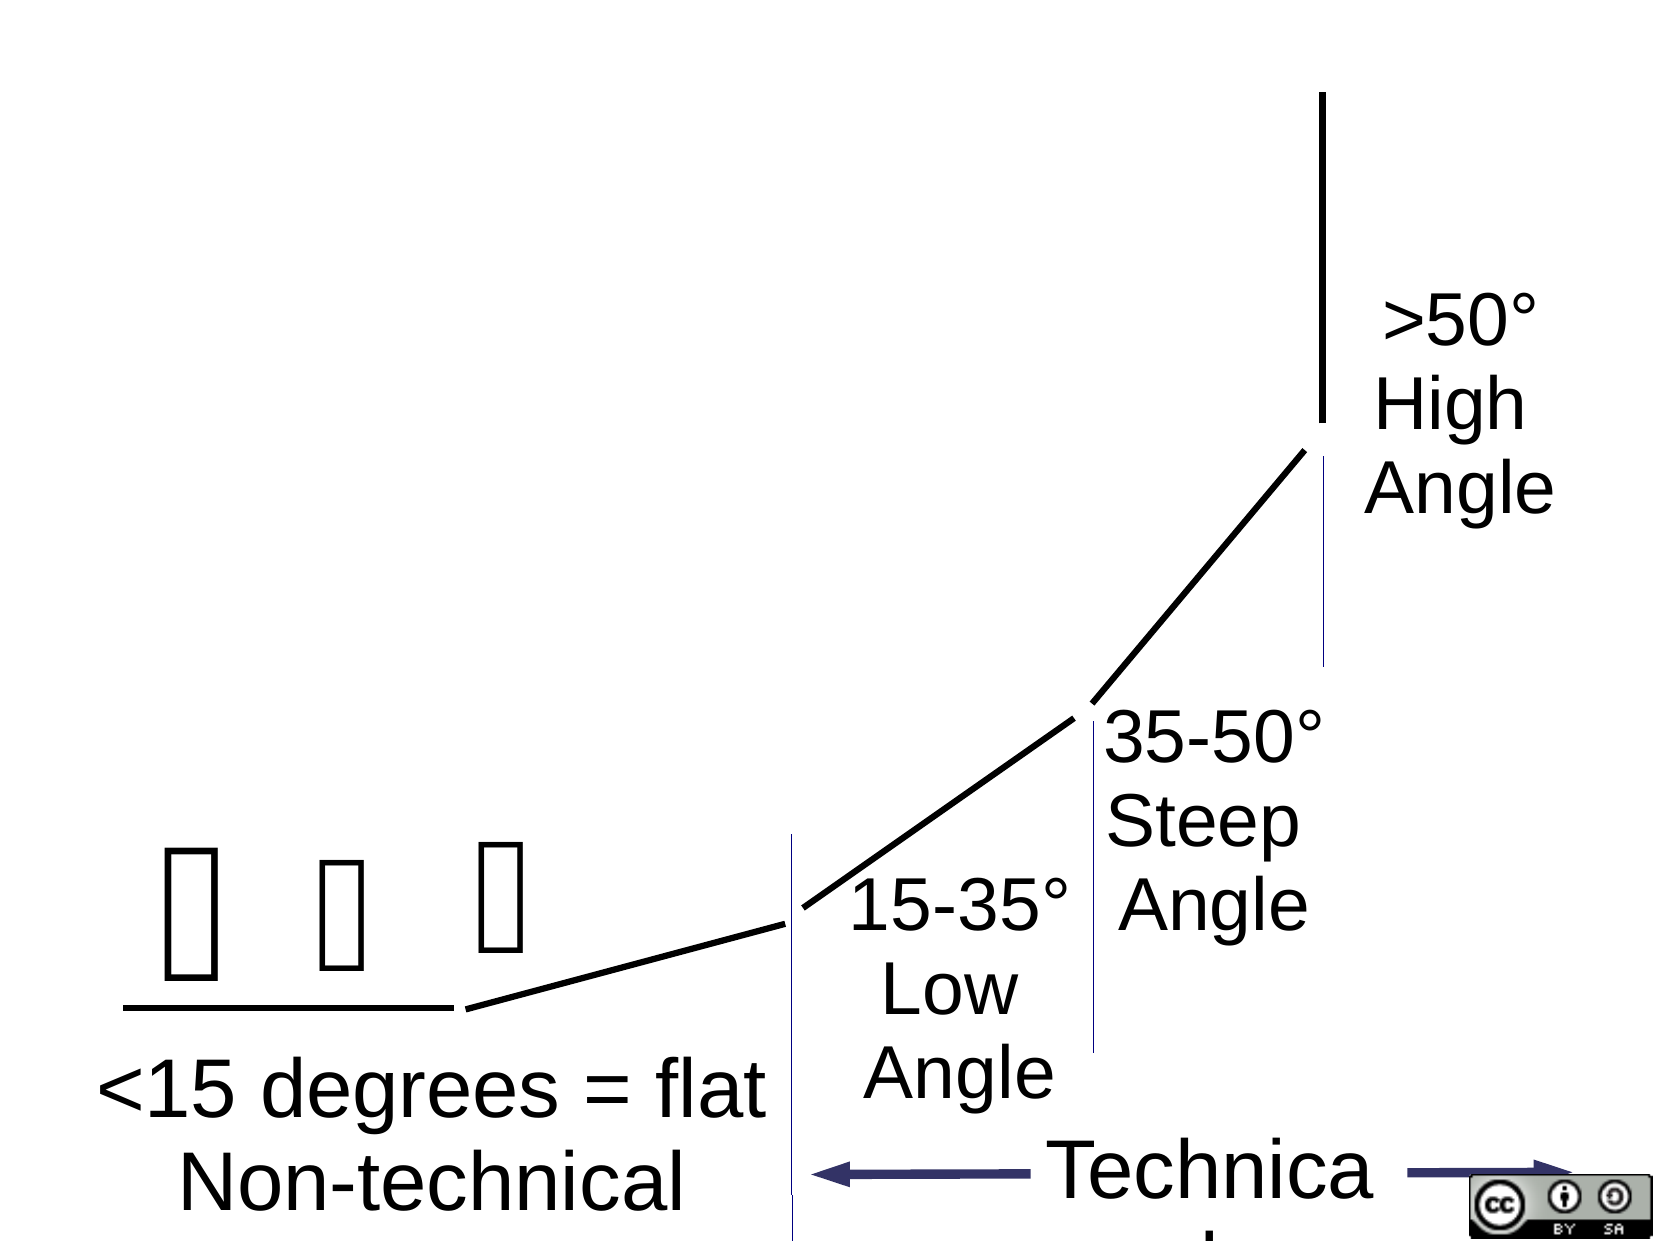

>50°
High
Angle
35-50°
Steep
Angle



15-35°
Low
Angle
<15 degrees = flat
Non-technical
Technical